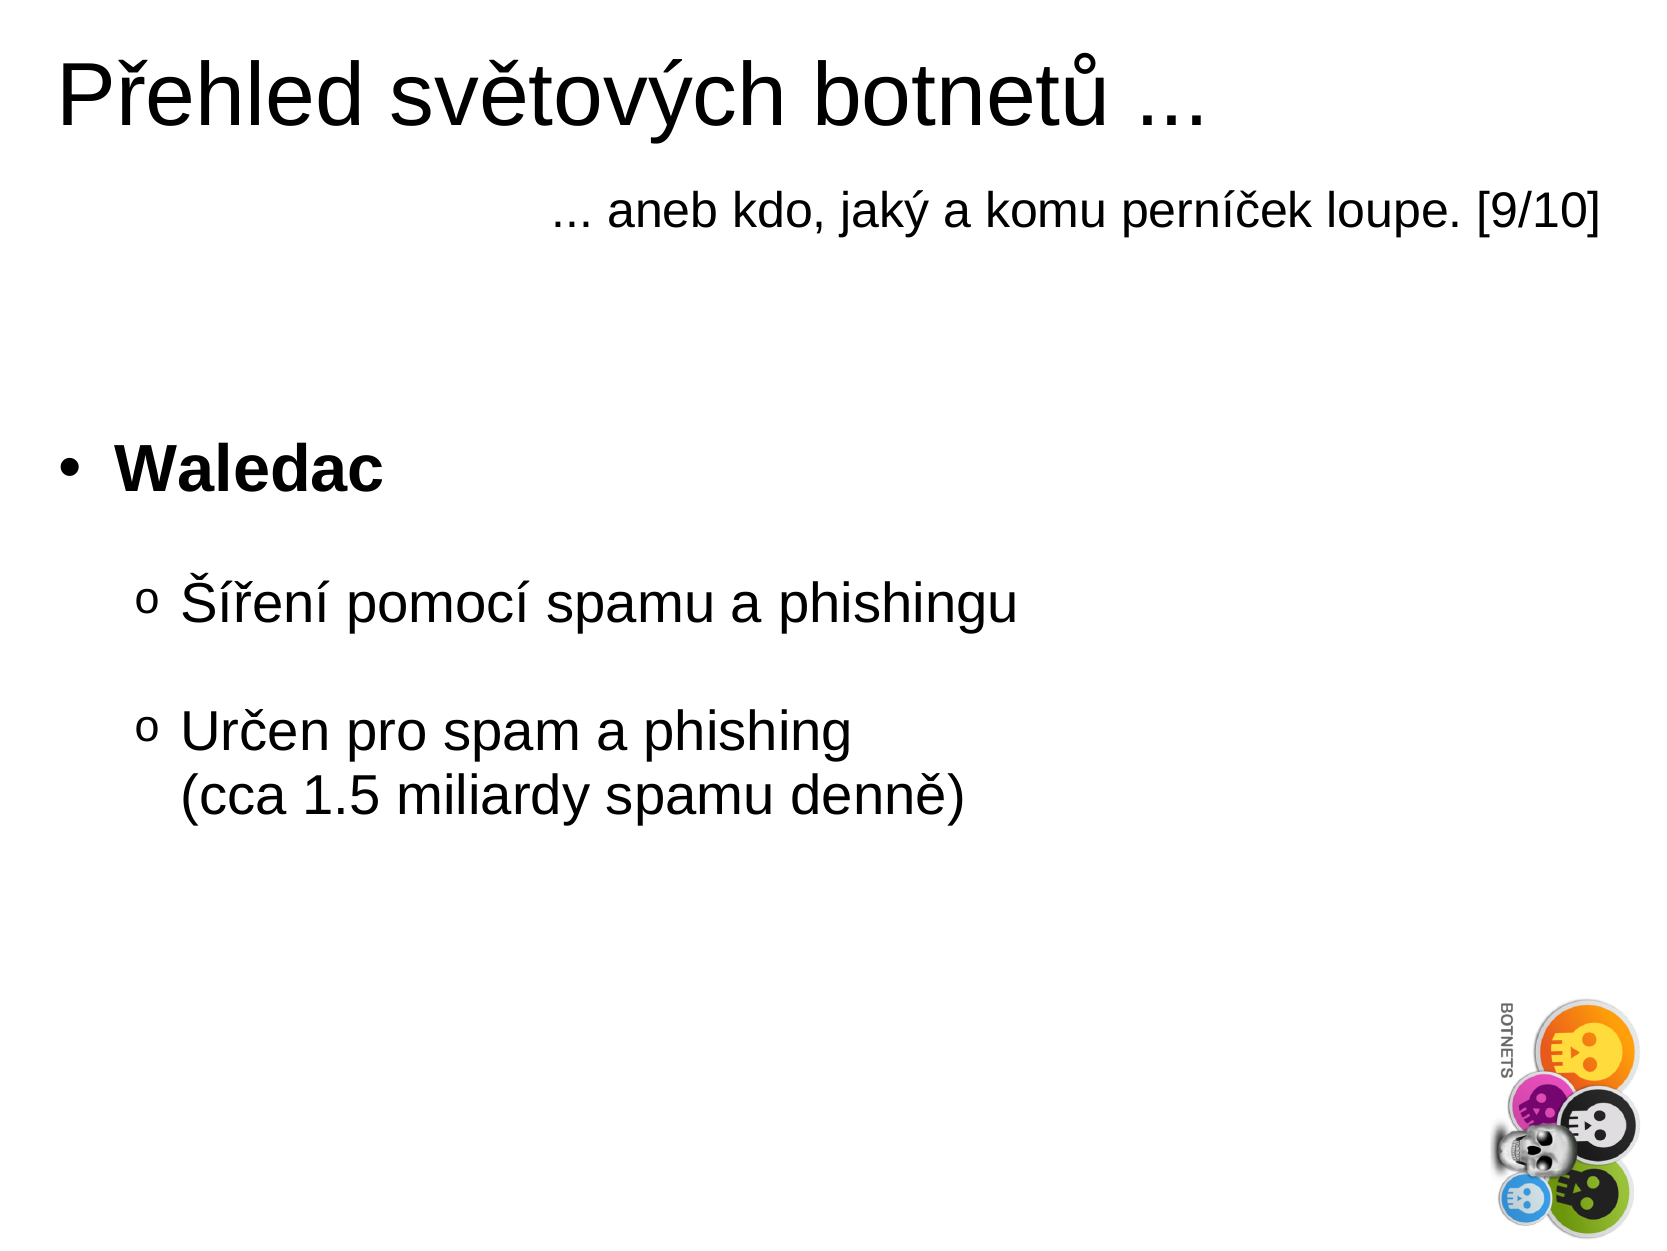

# Přehled světových botnetů ... ... aneb kdo, jaký a komu perníček loupe. [9/10]
Waledac
Šíření pomocí spamu a phishingu
Určen pro spam a phishing
(cca 1.5 miliardy spamu denně)